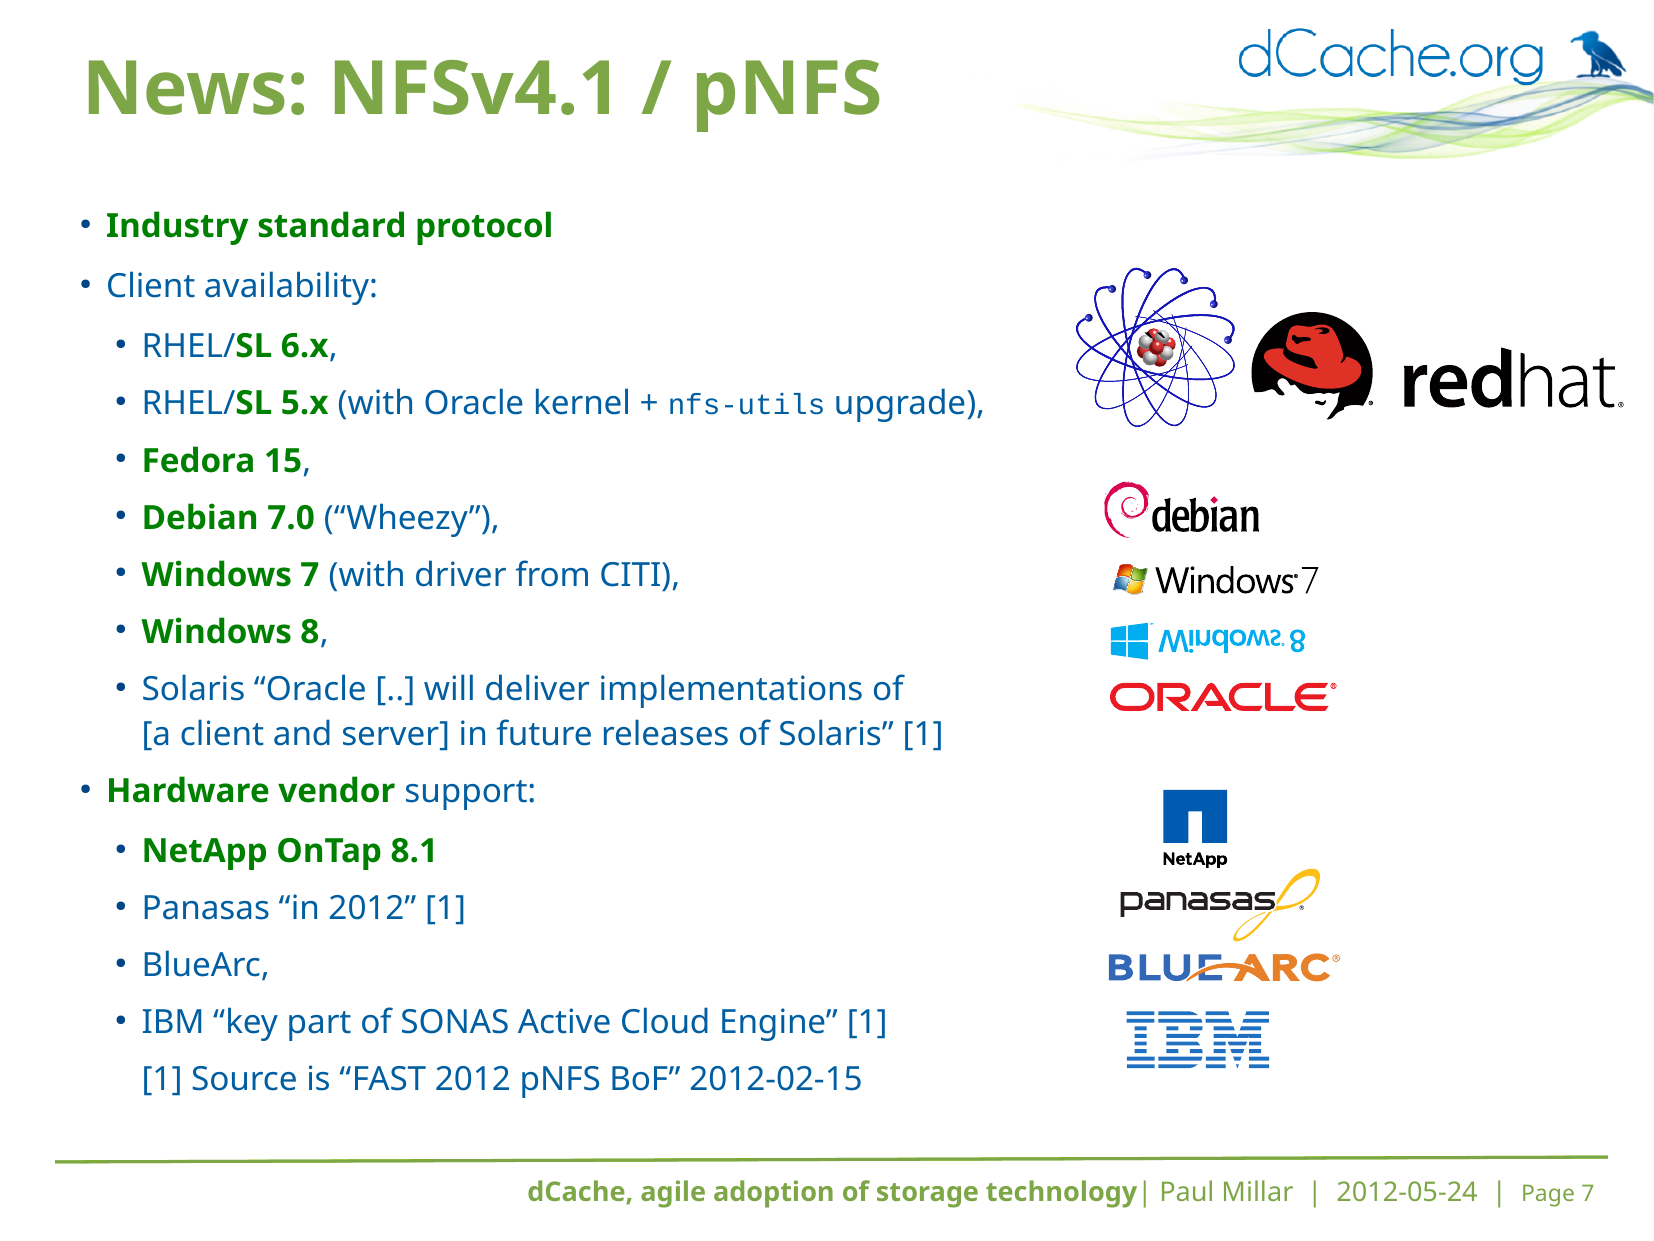

# News: NFSv4.1 / pNFS
Industry standard protocol
Client availability:
RHEL/SL 6.x,
RHEL/SL 5.x (with Oracle kernel + nfs-utils upgrade),
Fedora 15,
Debian 7.0 (“Wheezy”),
Windows 7 (with driver from CITI),
Windows 8,
Solaris “Oracle [..] will deliver implementations of
[a client and server] in future releases of Solaris” [1]
Hardware vendor support:
NetApp OnTap 8.1
Panasas “in 2012” [1]
BlueArc,
IBM “key part of SONAS Active Cloud Engine” [1]
[1] Source is “FAST 2012 pNFS BoF” 2012-02-15
``
7